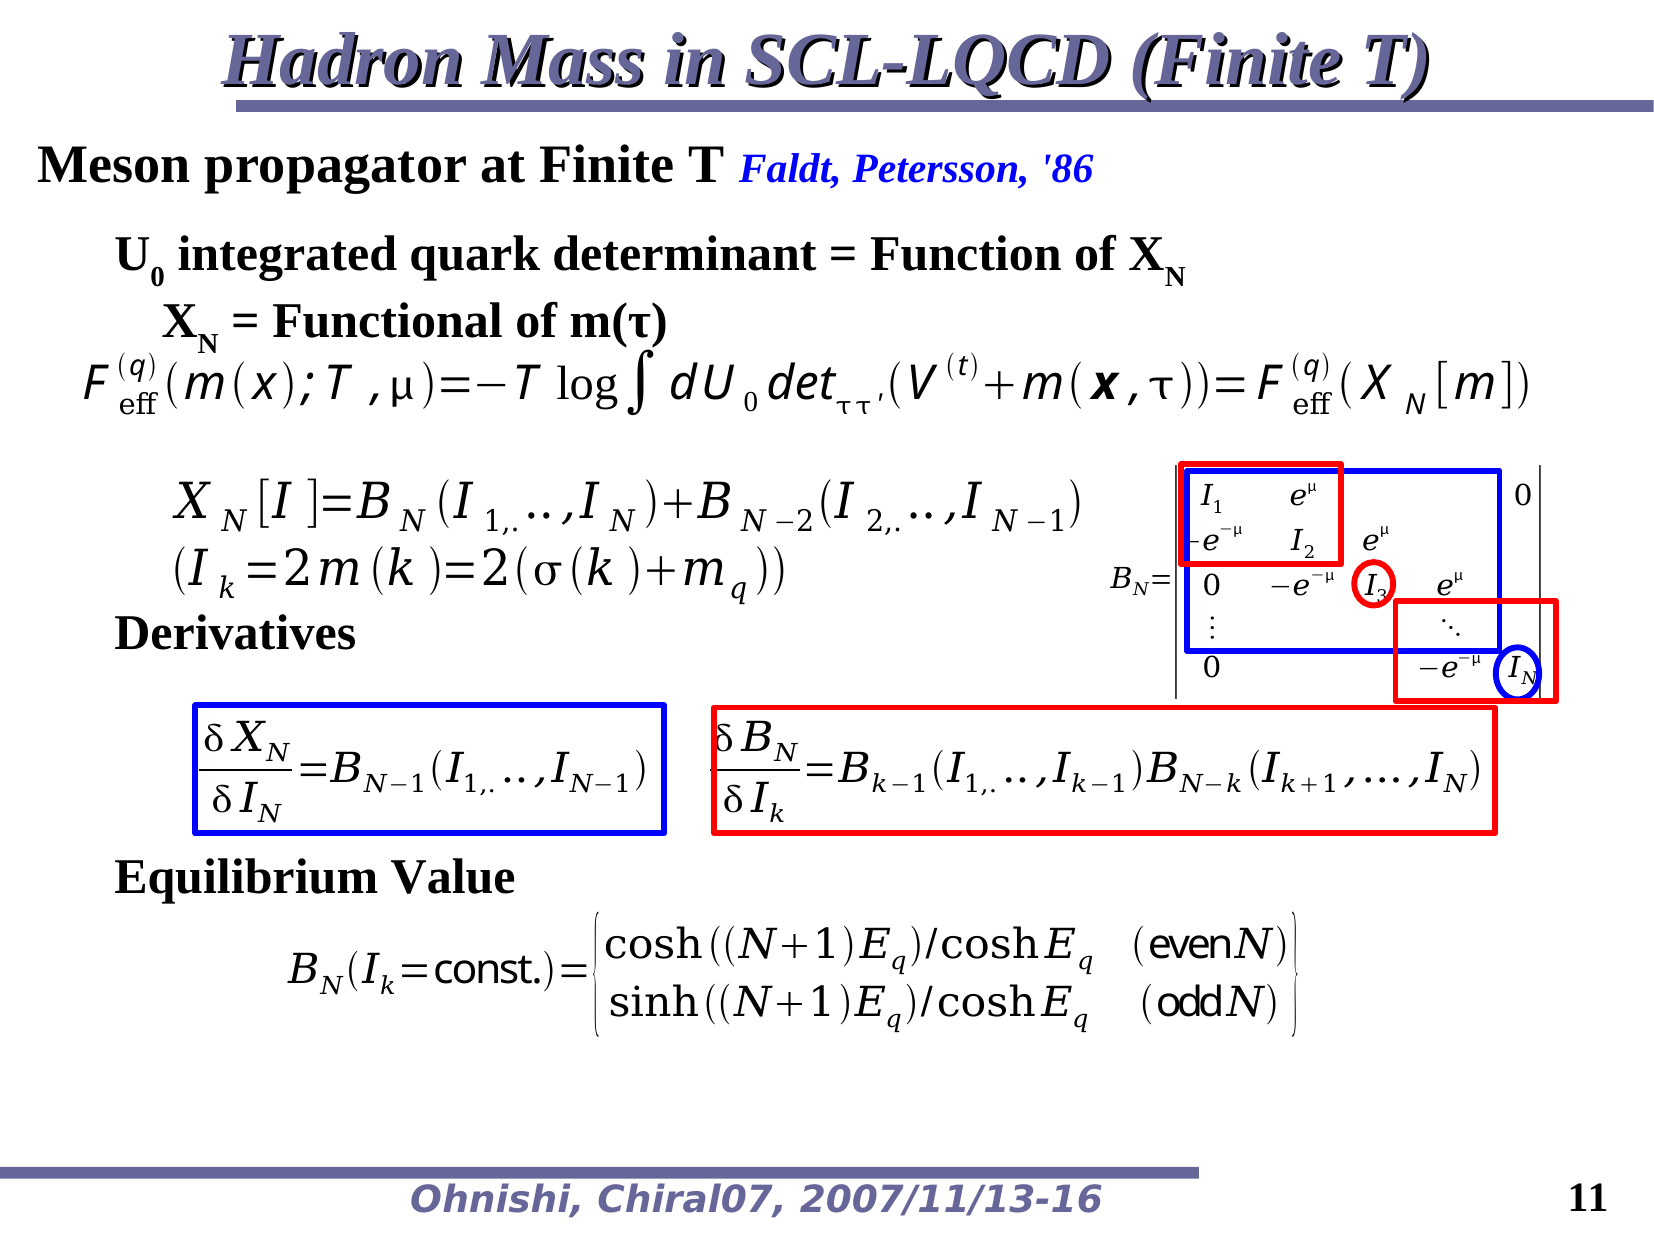

# Hadron Mass in SCL-LQCD (Finite T)
Meson propagator at Finite T Faldt, Petersson, '86
U0 integrated quark determinant = Function of XN
XN = Functional of m(τ)
Derivatives
Equilibrium Value